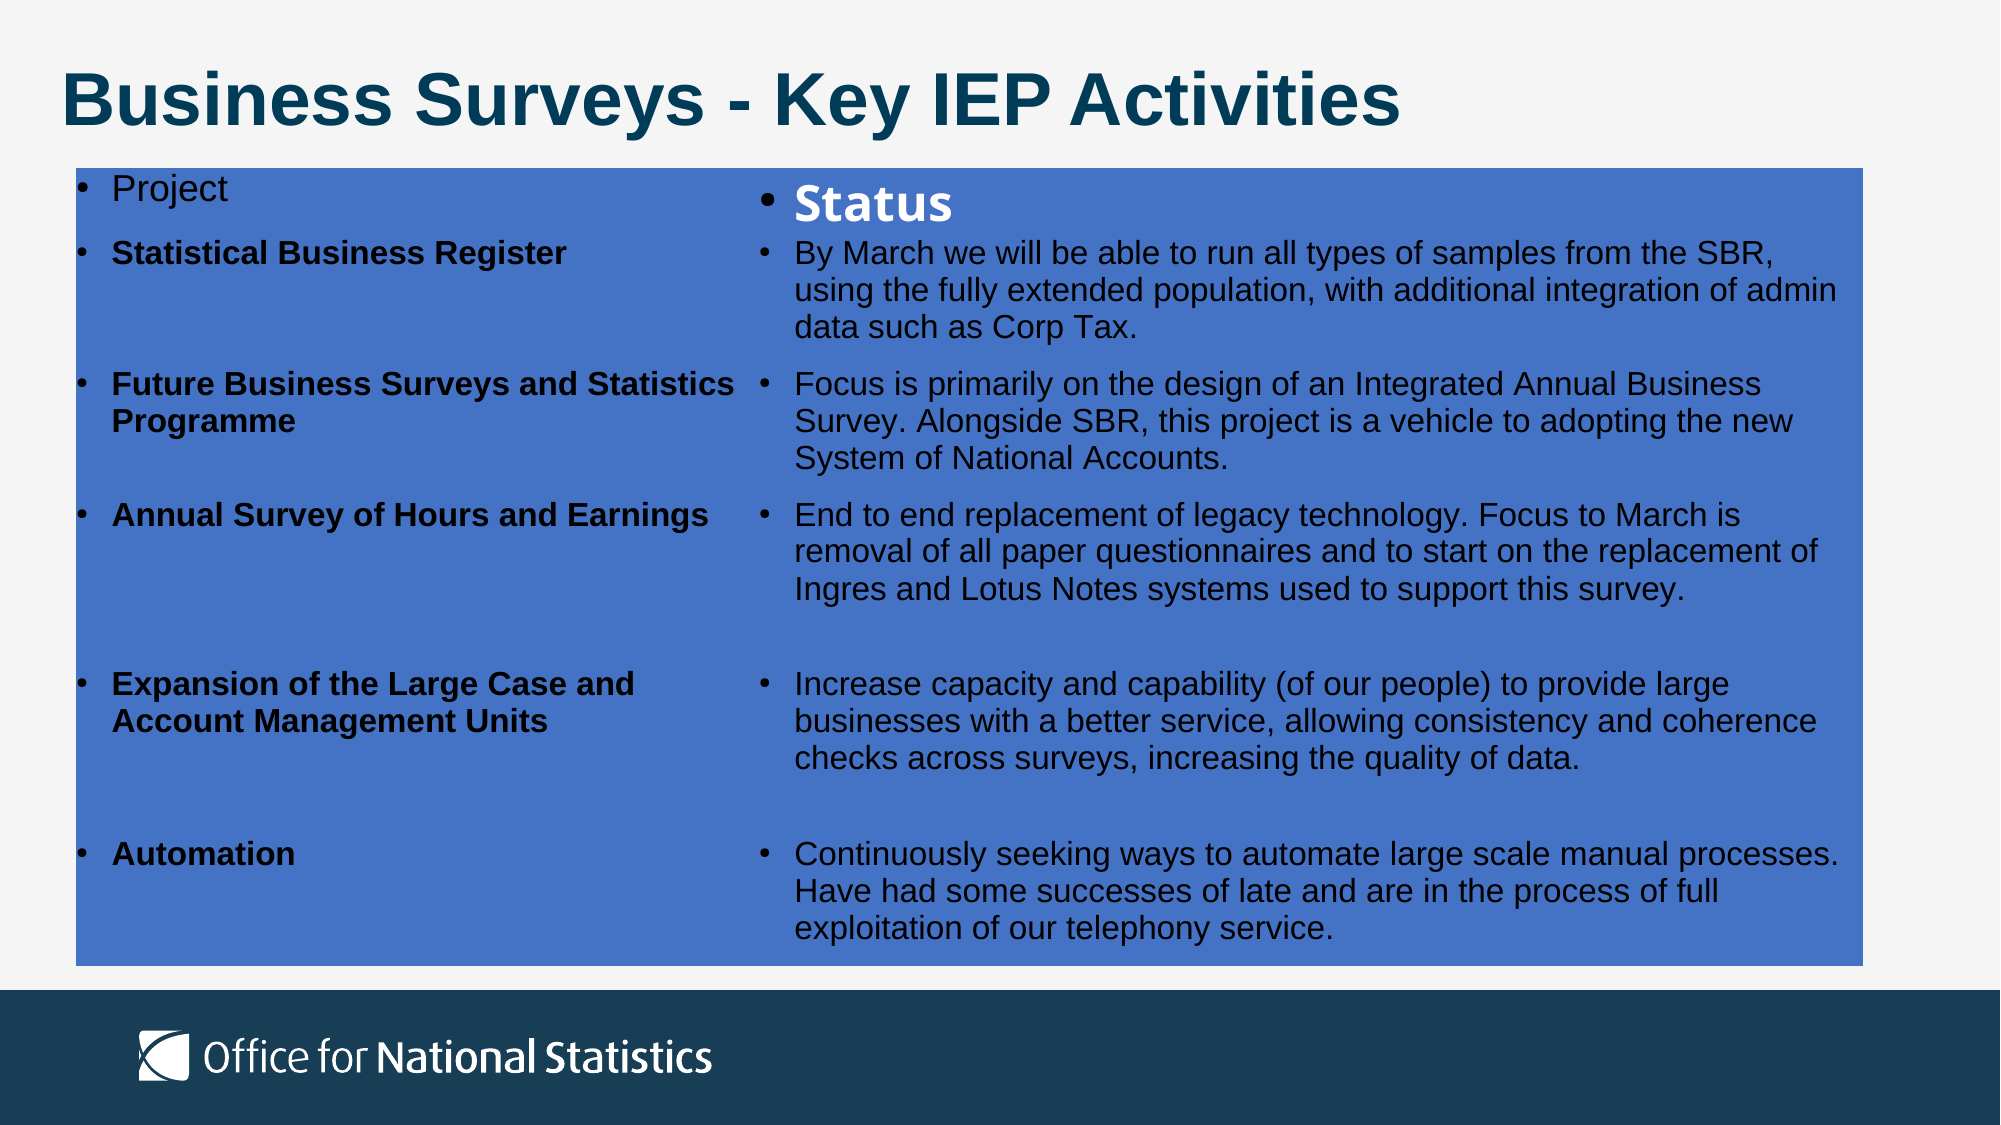

# Business Surveys - Key IEP Activities
| Project | Status |
| --- | --- |
| Statistical Business Register | By March we will be able to run all types of samples from the SBR, using the fully extended population, with additional integration of admin data such as Corp Tax. |
| Future Business Surveys and Statistics Programme | Focus is primarily on the design of an Integrated Annual Business Survey. Alongside SBR, this project is a vehicle to adopting the new System of National Accounts. |
| Annual Survey of Hours and Earnings | End to end replacement of legacy technology. Focus to March is removal of all paper questionnaires and to start on the replacement of Ingres and Lotus Notes systems used to support this survey. |
| Expansion of the Large Case and Account Management Units | Increase capacity and capability (of our people) to provide large businesses with a better service, allowing consistency and coherence checks across surveys, increasing the quality of data. |
| Automation | Continuously seeking ways to automate large scale manual processes. Have had some successes of late and are in the process of full exploitation of our telephony service. |